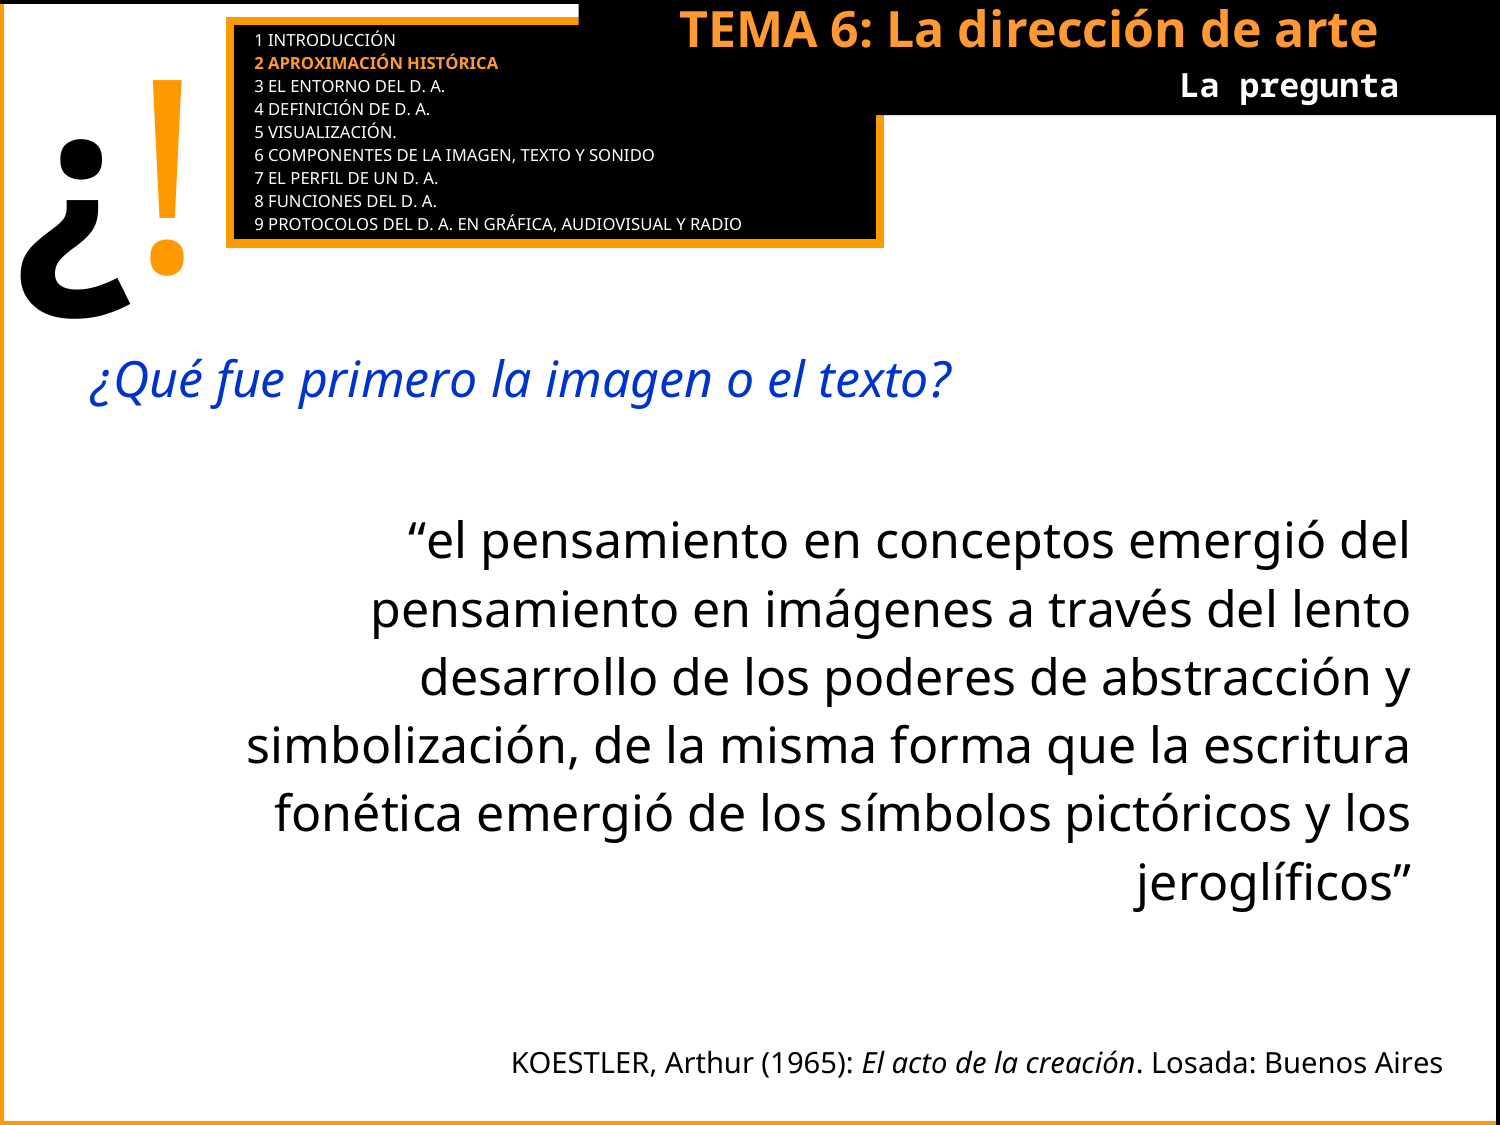

TEMA 6: La dirección de arte
La pregunta
1 INTRODUCCIÓN
2 APROXIMACIÓN HISTÓRICA
3 EL ENTORNO DEL D. A.
4 DEFINICIÓN DE D. A.
5 VISUALIZACIÓN.
6 COMPONENTES DE LA IMAGEN, TEXTO Y SONIDO
7 EL PERFIL DE UN D. A.
8 FUNCIONES DEL D. A.
9 PROTOCOLOS DEL D. A. EN GRÁFICA, AUDIOVISUAL Y RADIO
# ¿Qué fue primero la imagen o el texto?
“el pensamiento en conceptos emergió del pensamiento en imágenes a través del lento desarrollo de los poderes de abstracción y simbolización, de la misma forma que la escritura fonética emergió de los símbolos pictóricos y los jeroglíficos”
KOESTLER, Arthur (1965): El acto de la creación. Losada: Buenos Aires